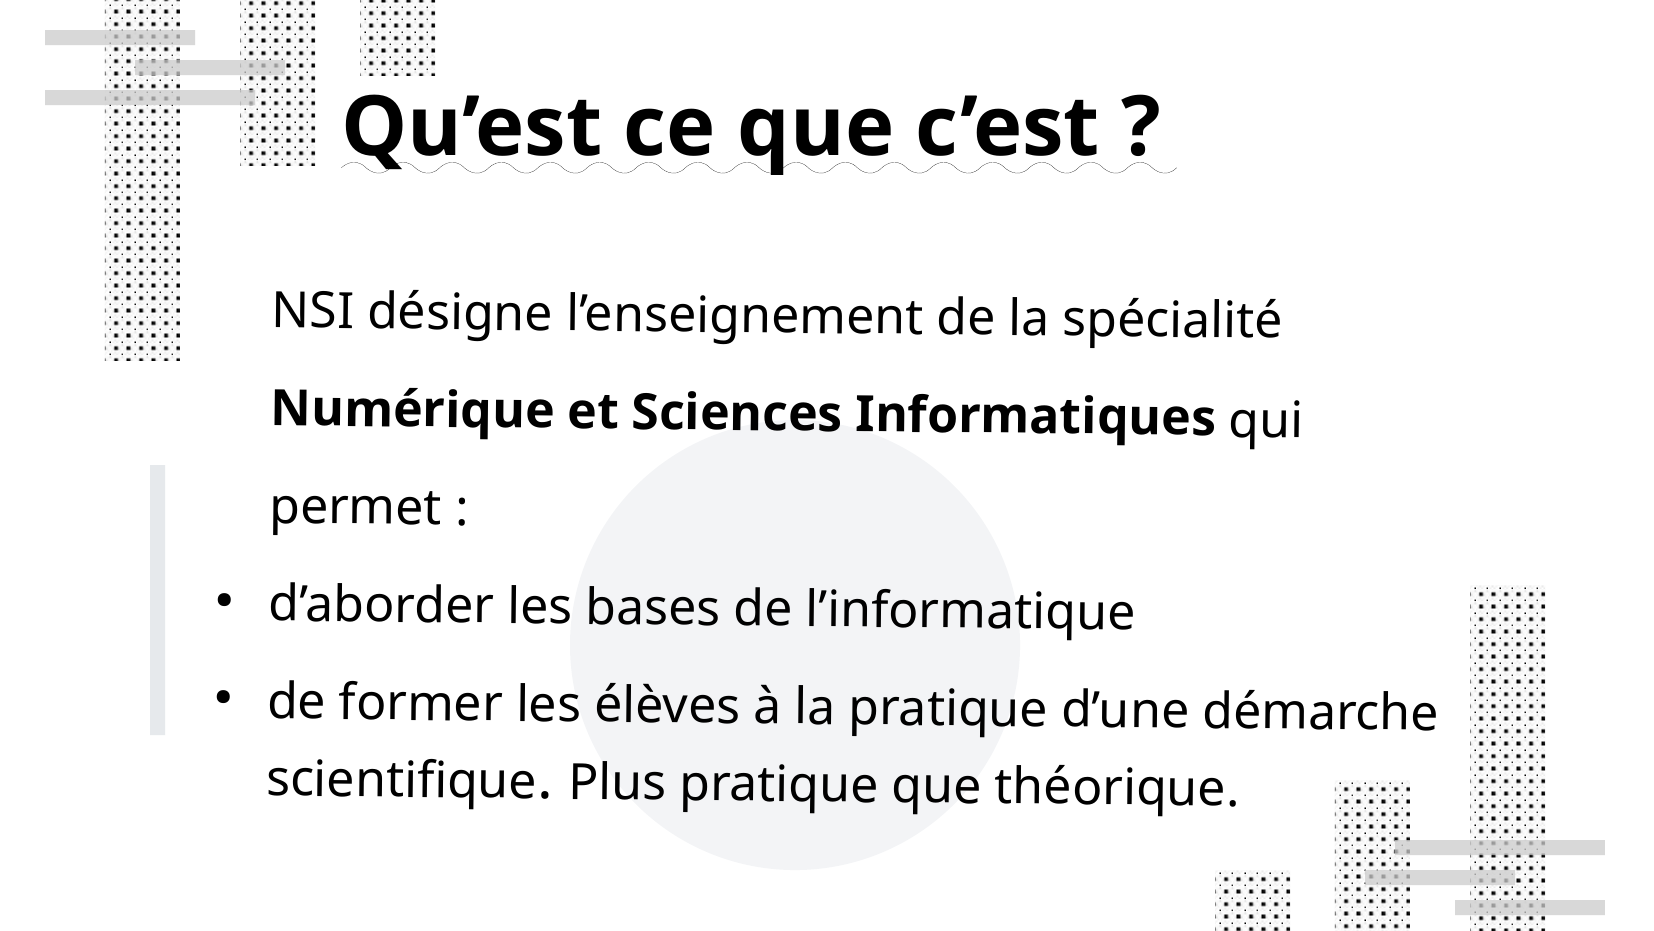

Qu’est ce que c’est ?
NSI désigne l’enseignement de la spécialité
Numérique et Sciences Informatiques qui
permet :
d’aborder les bases de l’informatique
de former les élèves à la pratique d’une démarche scientifique. Plus pratique que théorique.